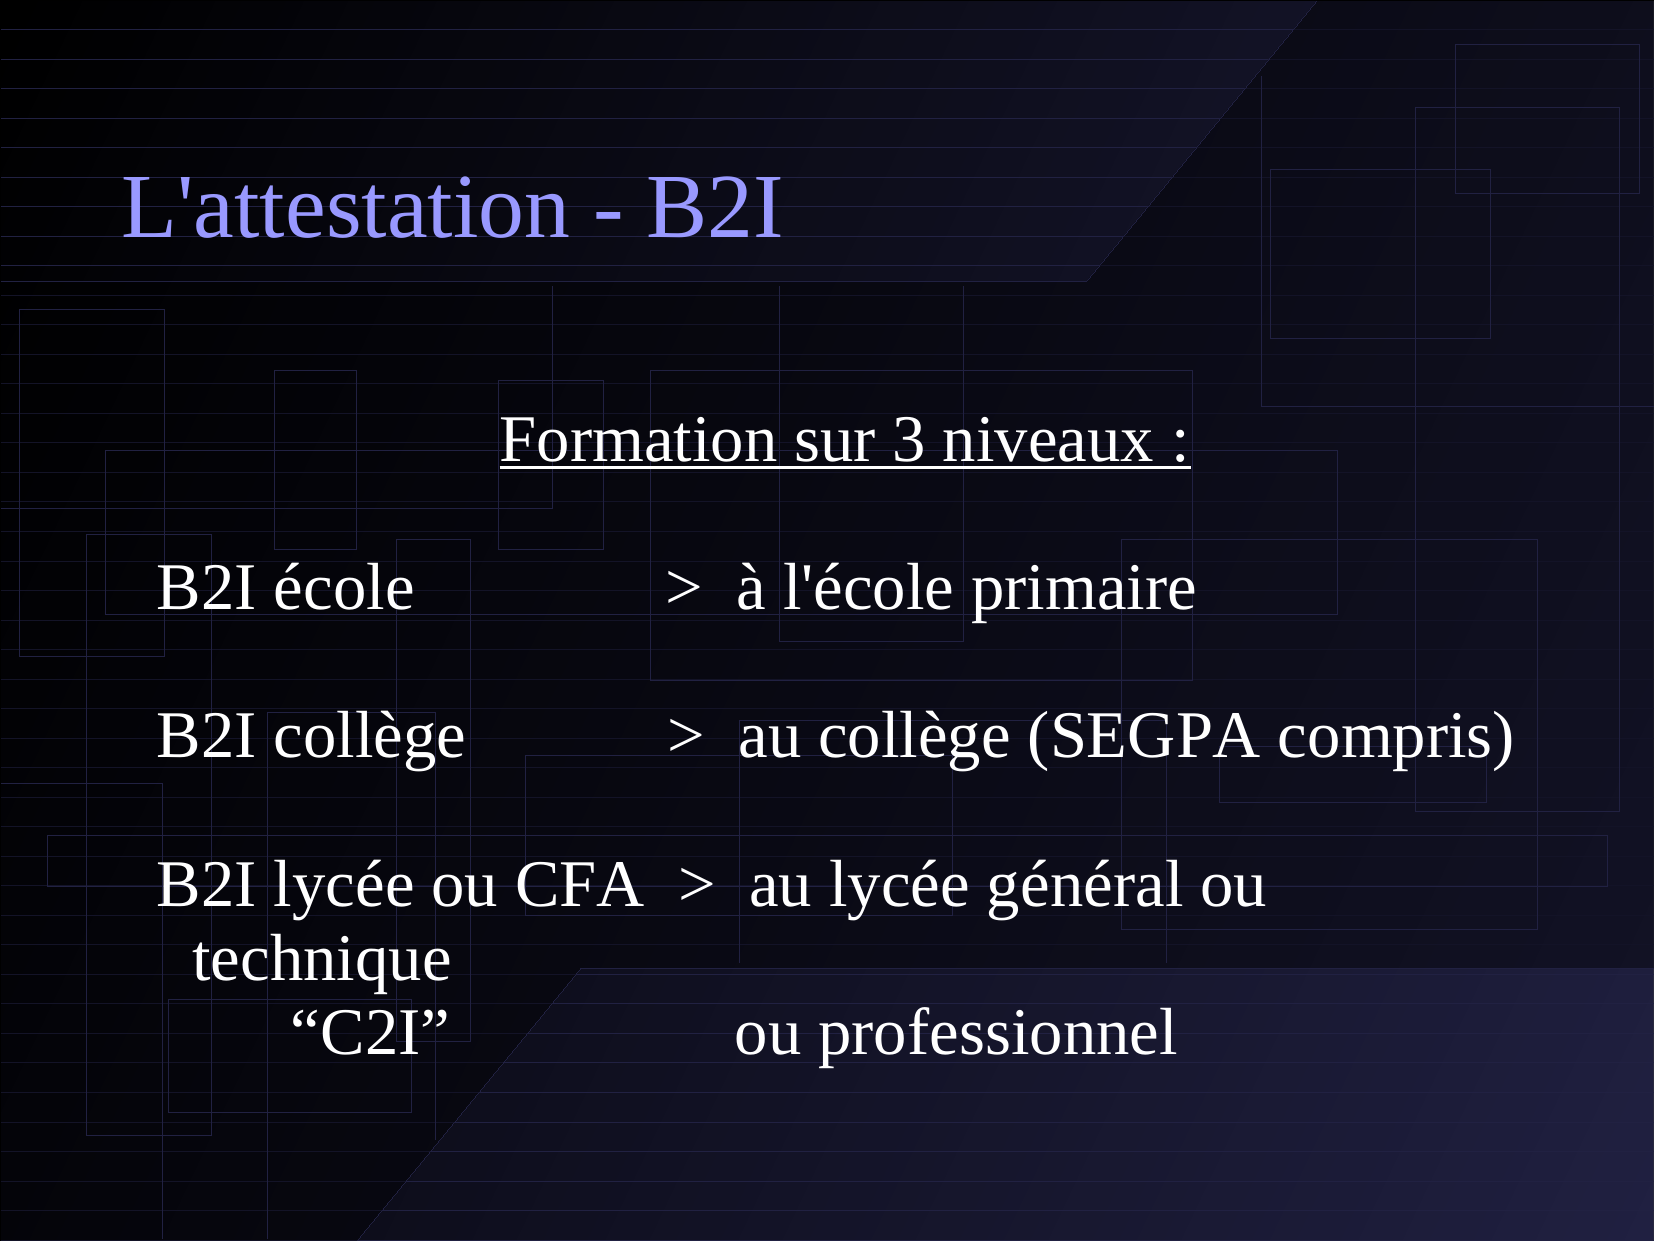

# L'attestation - B2I
Formation sur 3 niveaux :
B2I école > à l'école primaire
B2I collège > au collège (SEGPA compris)
B2I lycée ou CFA > au lycée général ou technique
 “C2I” ou professionnel